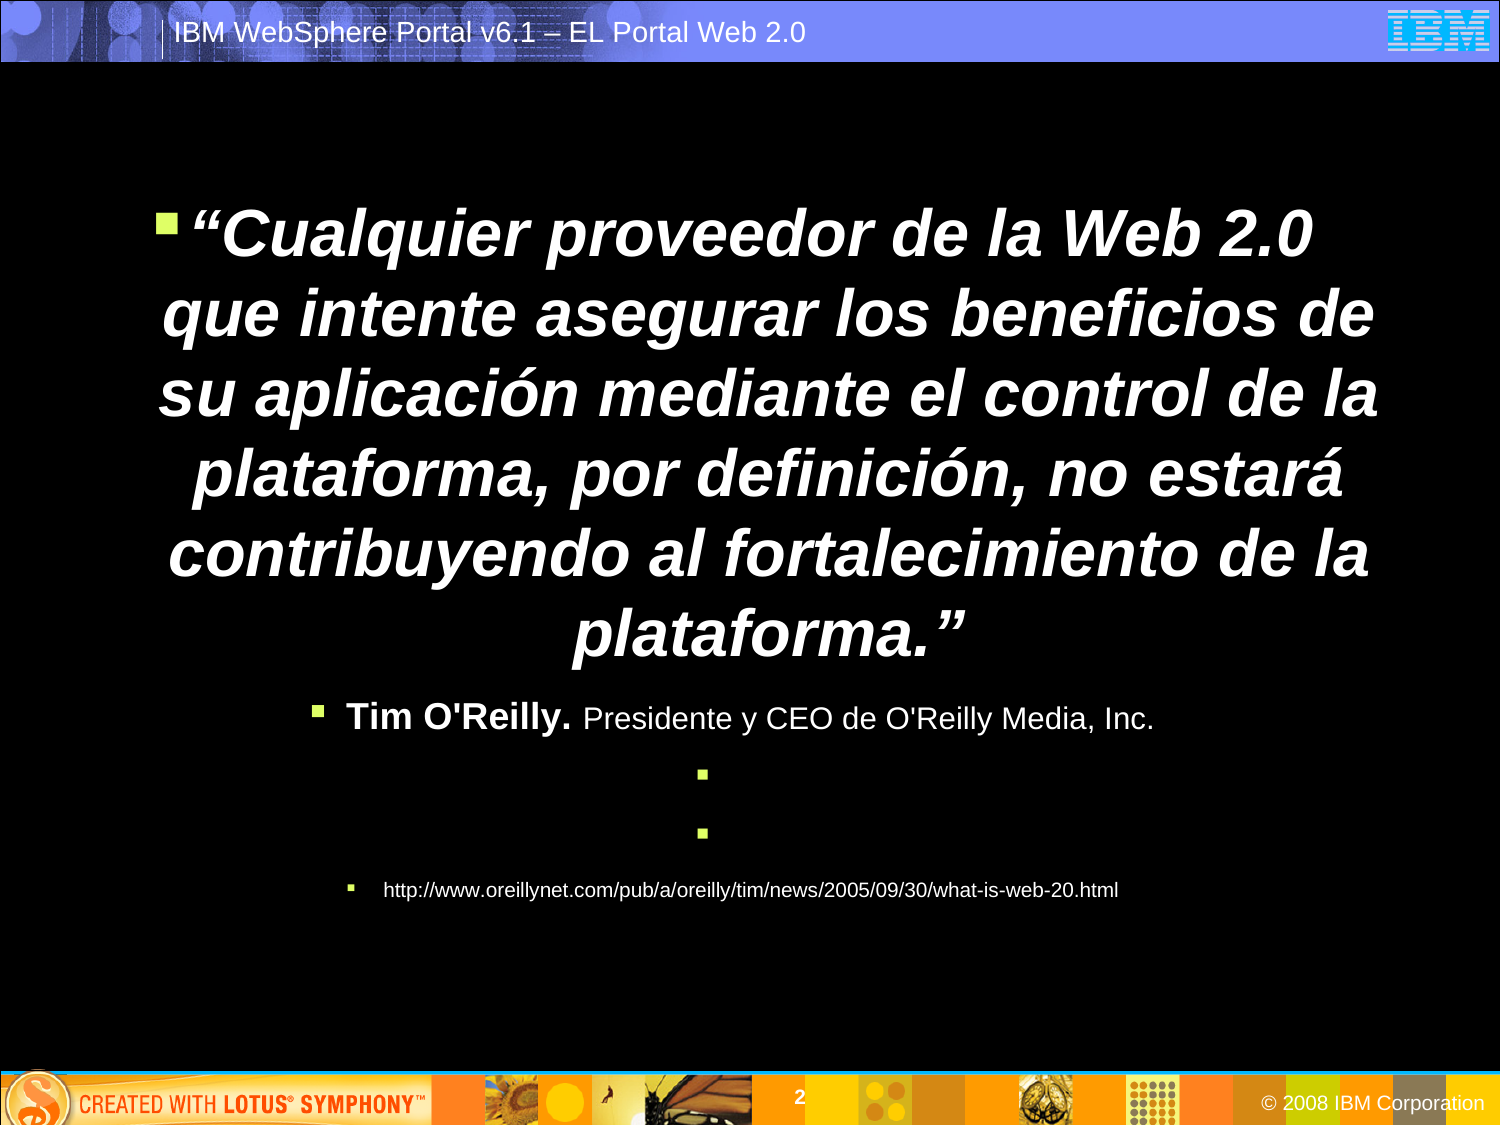

# “Cualquier proveedor de la Web 2.0 que intente asegurar los beneficios de su aplicación mediante el control de la plataforma, por definición, no estará contribuyendo al fortalecimiento de la plataforma.”
Tim O'Reilly. Presidente y CEO de O'Reilly Media, Inc.
http://www.oreillynet.com/pub/a/oreilly/tim/news/2005/09/30/what-is-web-20.html
2